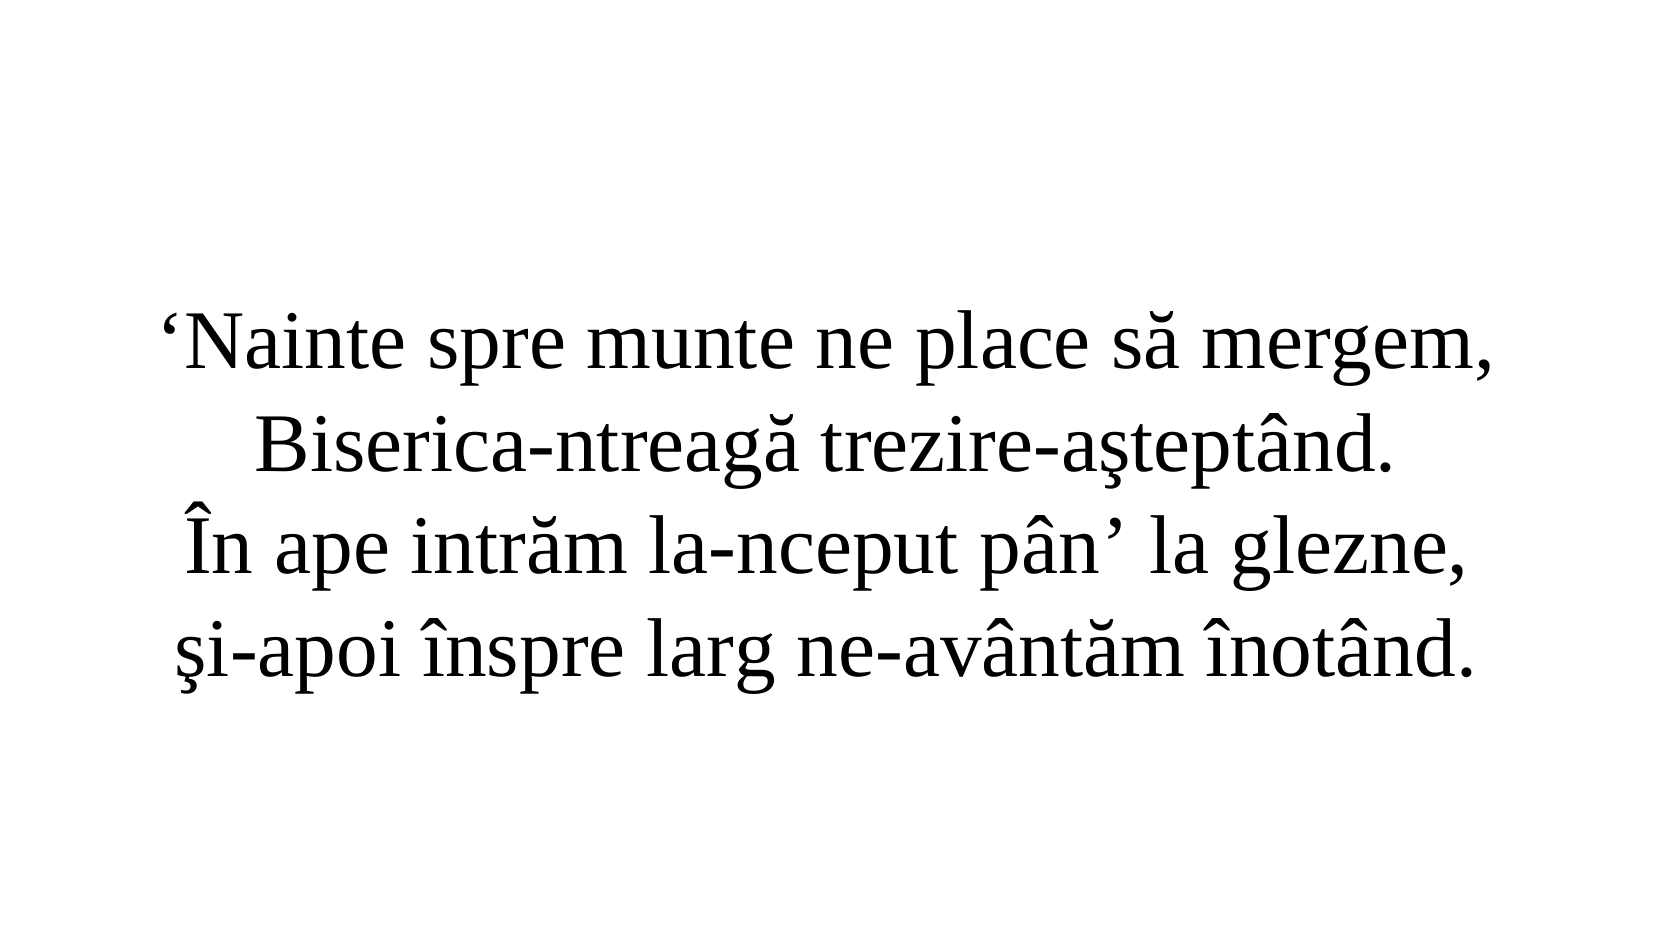

# ‘Nainte spre munte ne place să mergem,
Biserica-ntreagă trezire-aşteptând.
În ape intrăm la-nceput pân’ la glezne,
şi-apoi înspre larg ne-avântăm înotând.